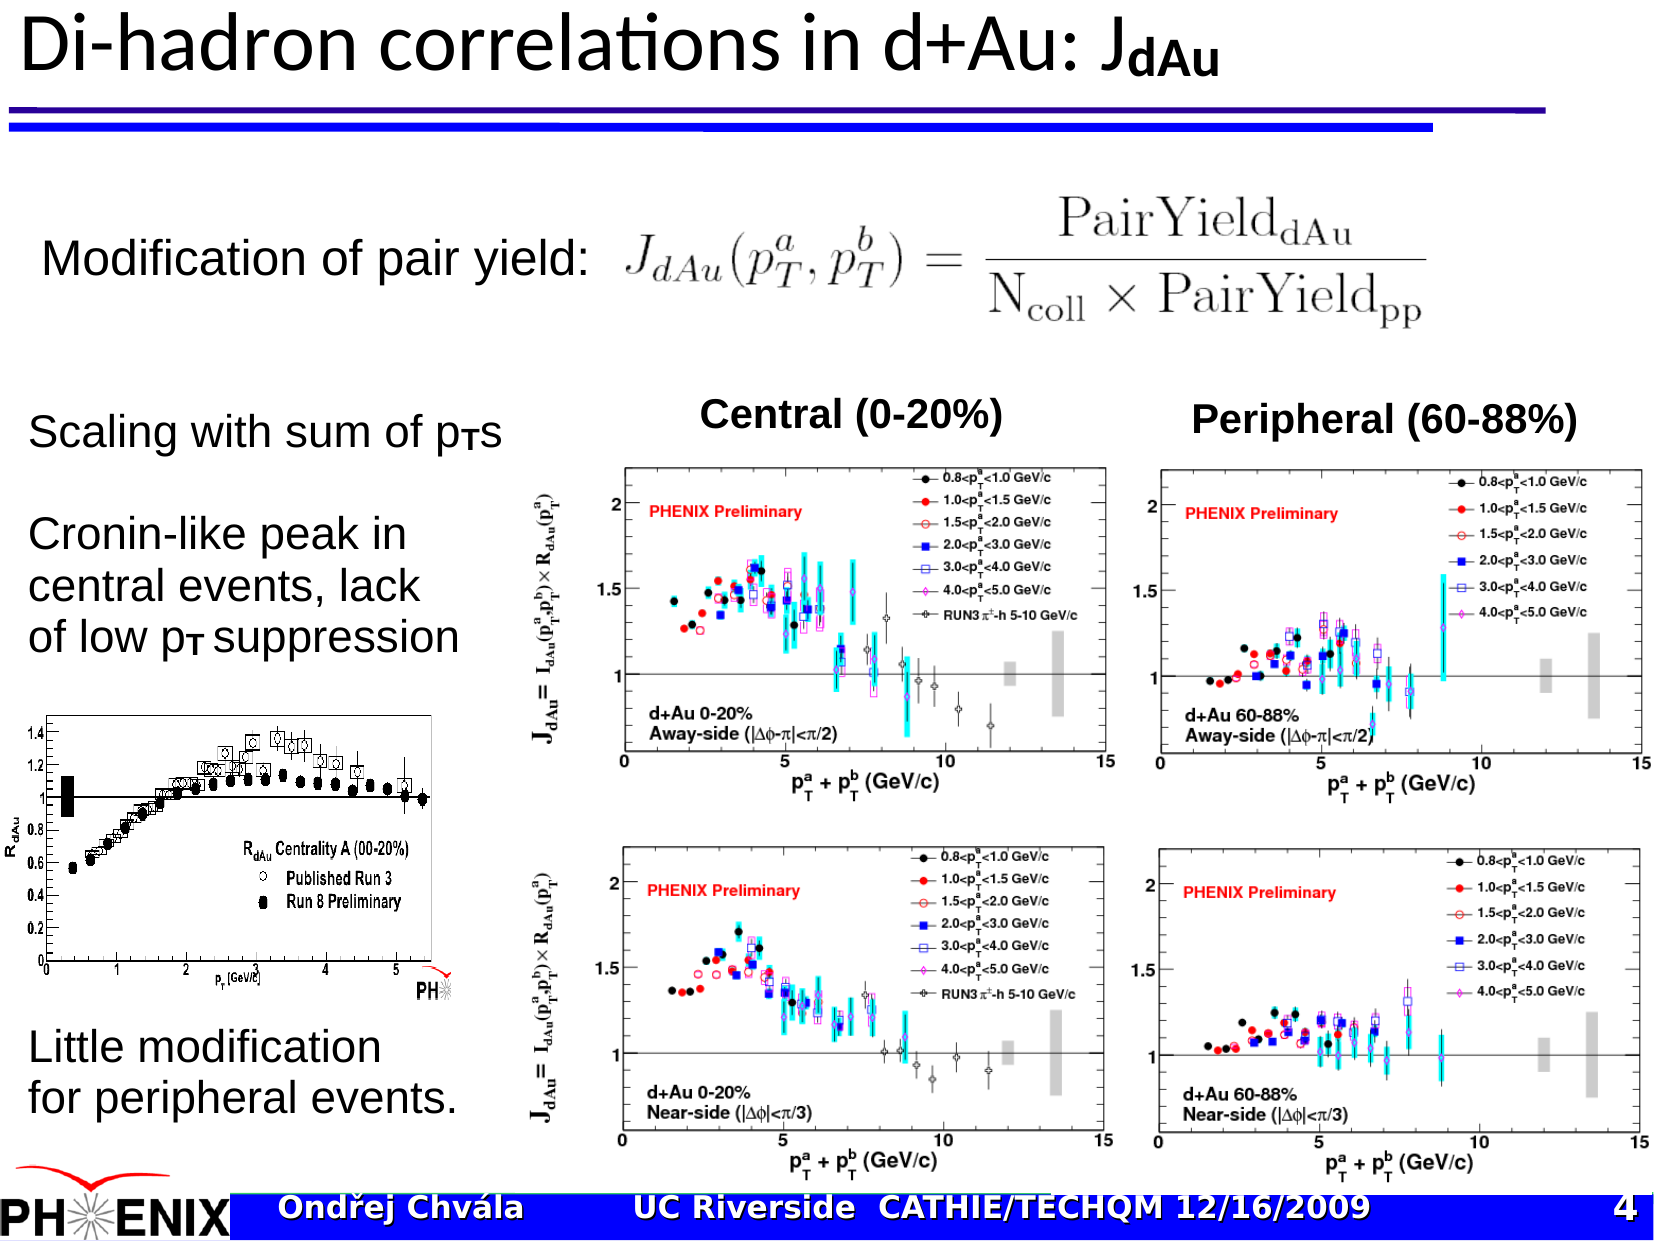

# Di-hadron correlations in d+Au: JdAu
Modification of pair yield:
Central (0-20%)
Peripheral (60-88%)
Scaling with sum of pTs
Cronin-like peak in
central events, lack
of low pT suppression
Little modification
for peripheral events.